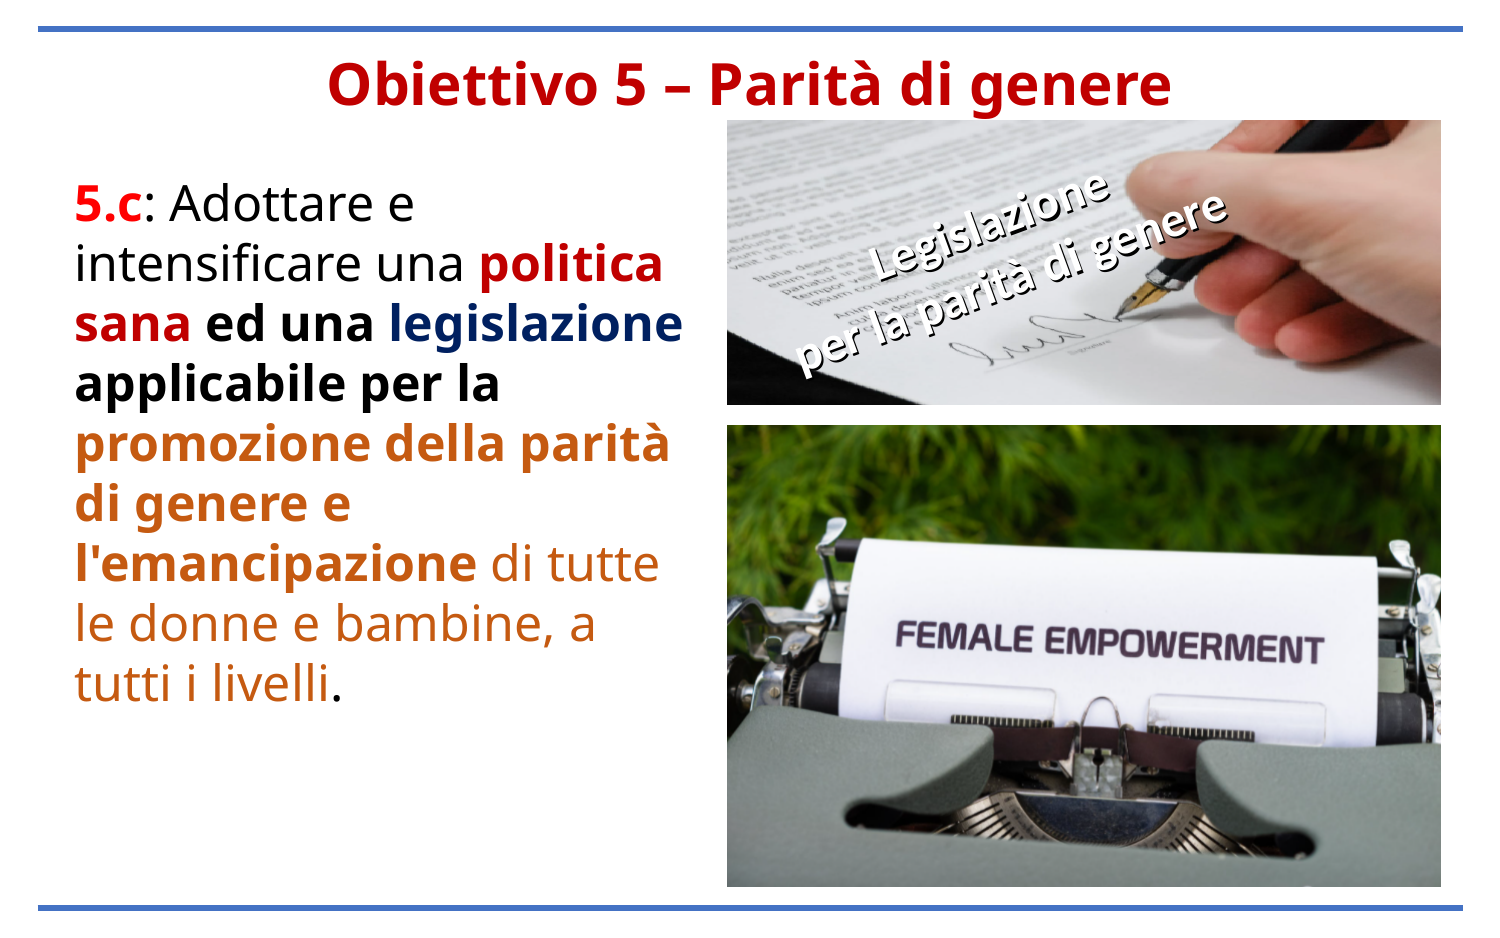

# Obiettivo 5 – Parità di genere
5.c: Adottare e intensificare una politica sana ed una legislazione applicabile per la promozione della parità di genere e l'emancipazione di tutte le donne e bambine, a tutti i livelli.
Legislazione
per la parità di genere